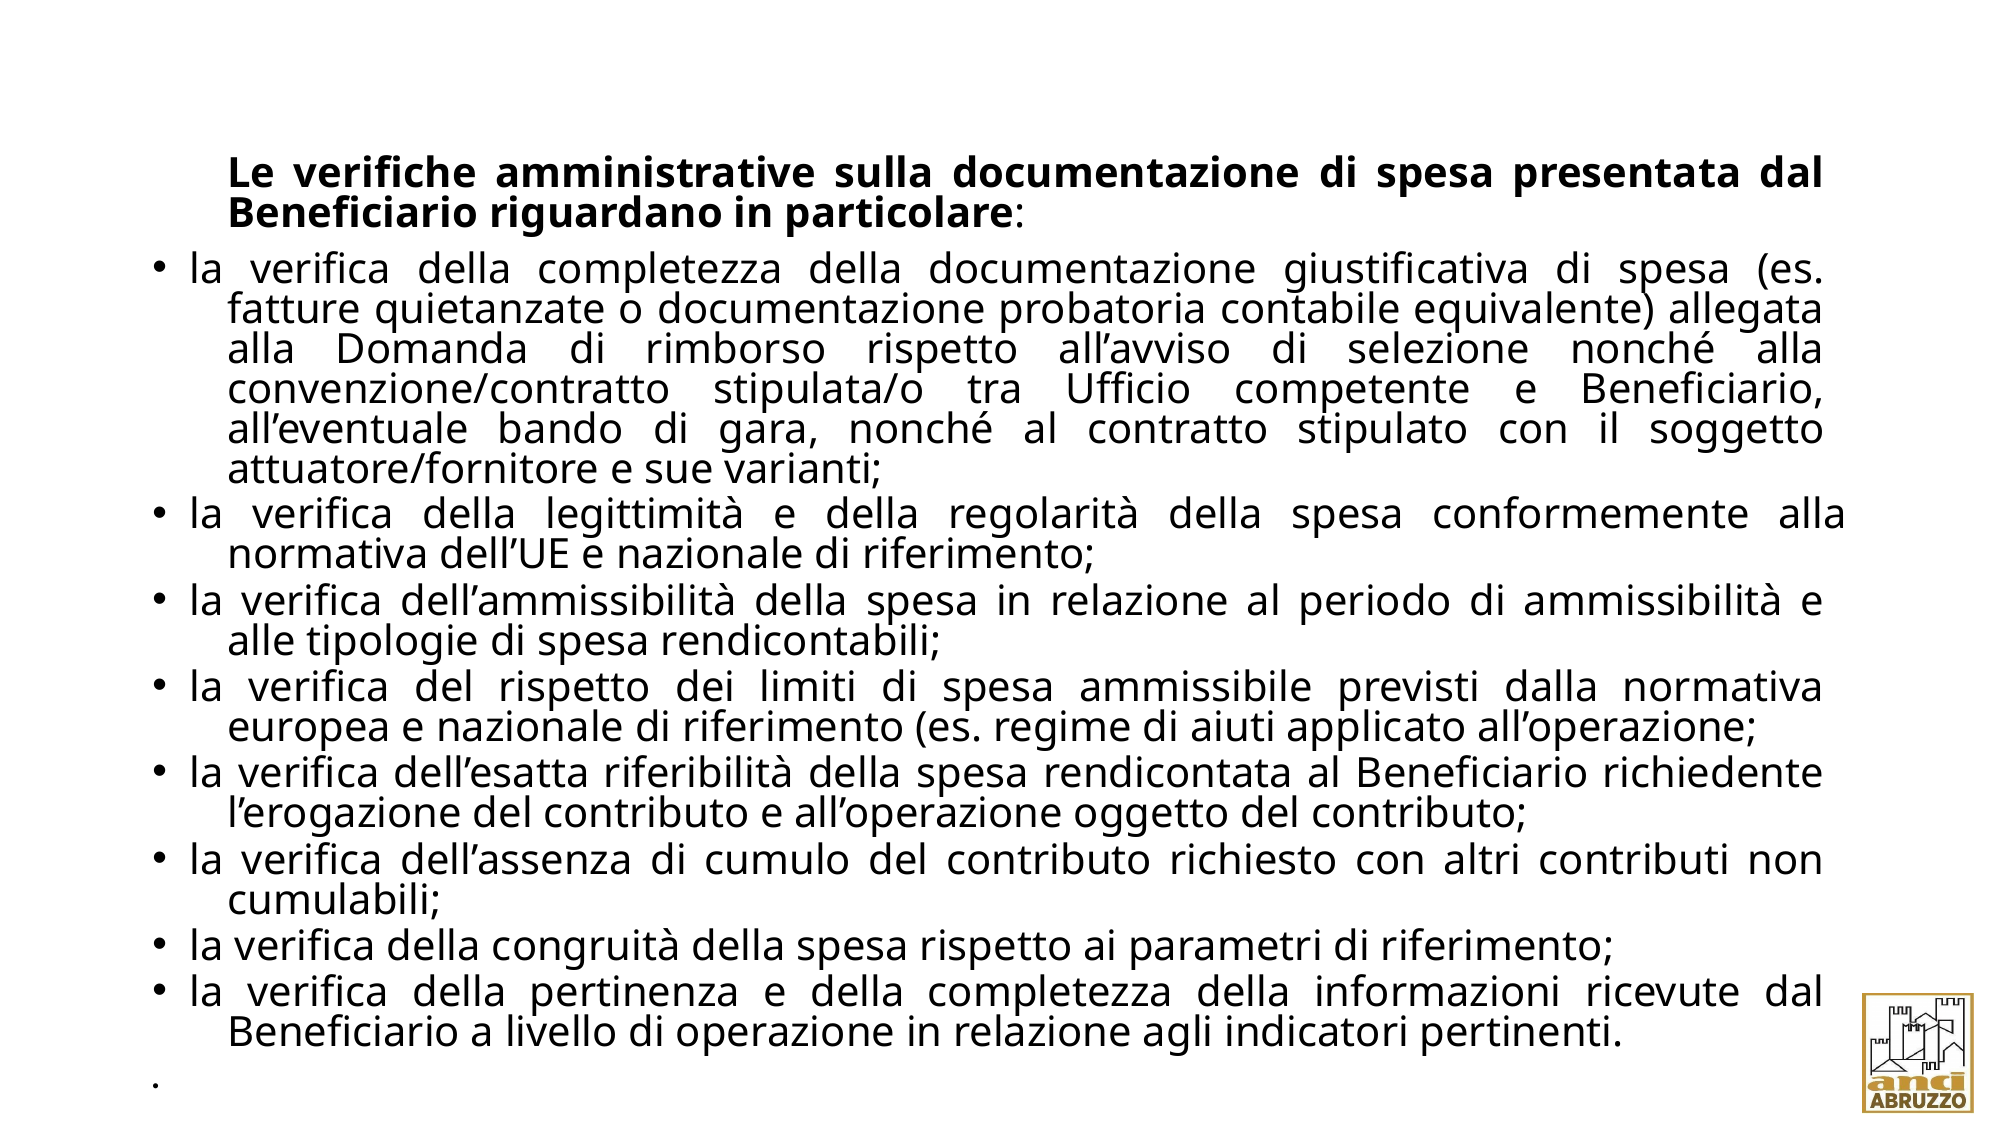

# Le verifiche amministrative sulla documentazione di spesa presentata dal Beneficiario riguardano in particolare:
la verifica della completezza della documentazione giustificativa di spesa (es. fatture quietanzate o documentazione probatoria contabile equivalente) allegata alla Domanda di rimborso rispetto all’avviso di selezione nonché alla convenzione/contratto stipulata/o tra Ufficio competente e Beneficiario, all’eventuale bando di gara, nonché al contratto stipulato con il soggetto attuatore/fornitore e sue varianti;
la verifica della legittimità e della regolarità della spesa conformemente alla normativa dell’UE e nazionale di riferimento;
la verifica dell’ammissibilità della spesa in relazione al periodo di ammissibilità e alle tipologie di spesa rendicontabili;
la verifica del rispetto dei limiti di spesa ammissibile previsti dalla normativa europea e nazionale di riferimento (es. regime di aiuti applicato all’operazione;
la verifica dell’esatta riferibilità della spesa rendicontata al Beneficiario richiedente l’erogazione del contributo e all’operazione oggetto del contributo;
la verifica dell’assenza di cumulo del contributo richiesto con altri contributi non cumulabili;
la verifica della congruità della spesa rispetto ai parametri di riferimento;
la verifica della pertinenza e della completezza della informazioni ricevute dal Beneficiario a livello di operazione in relazione agli indicatori pertinenti.